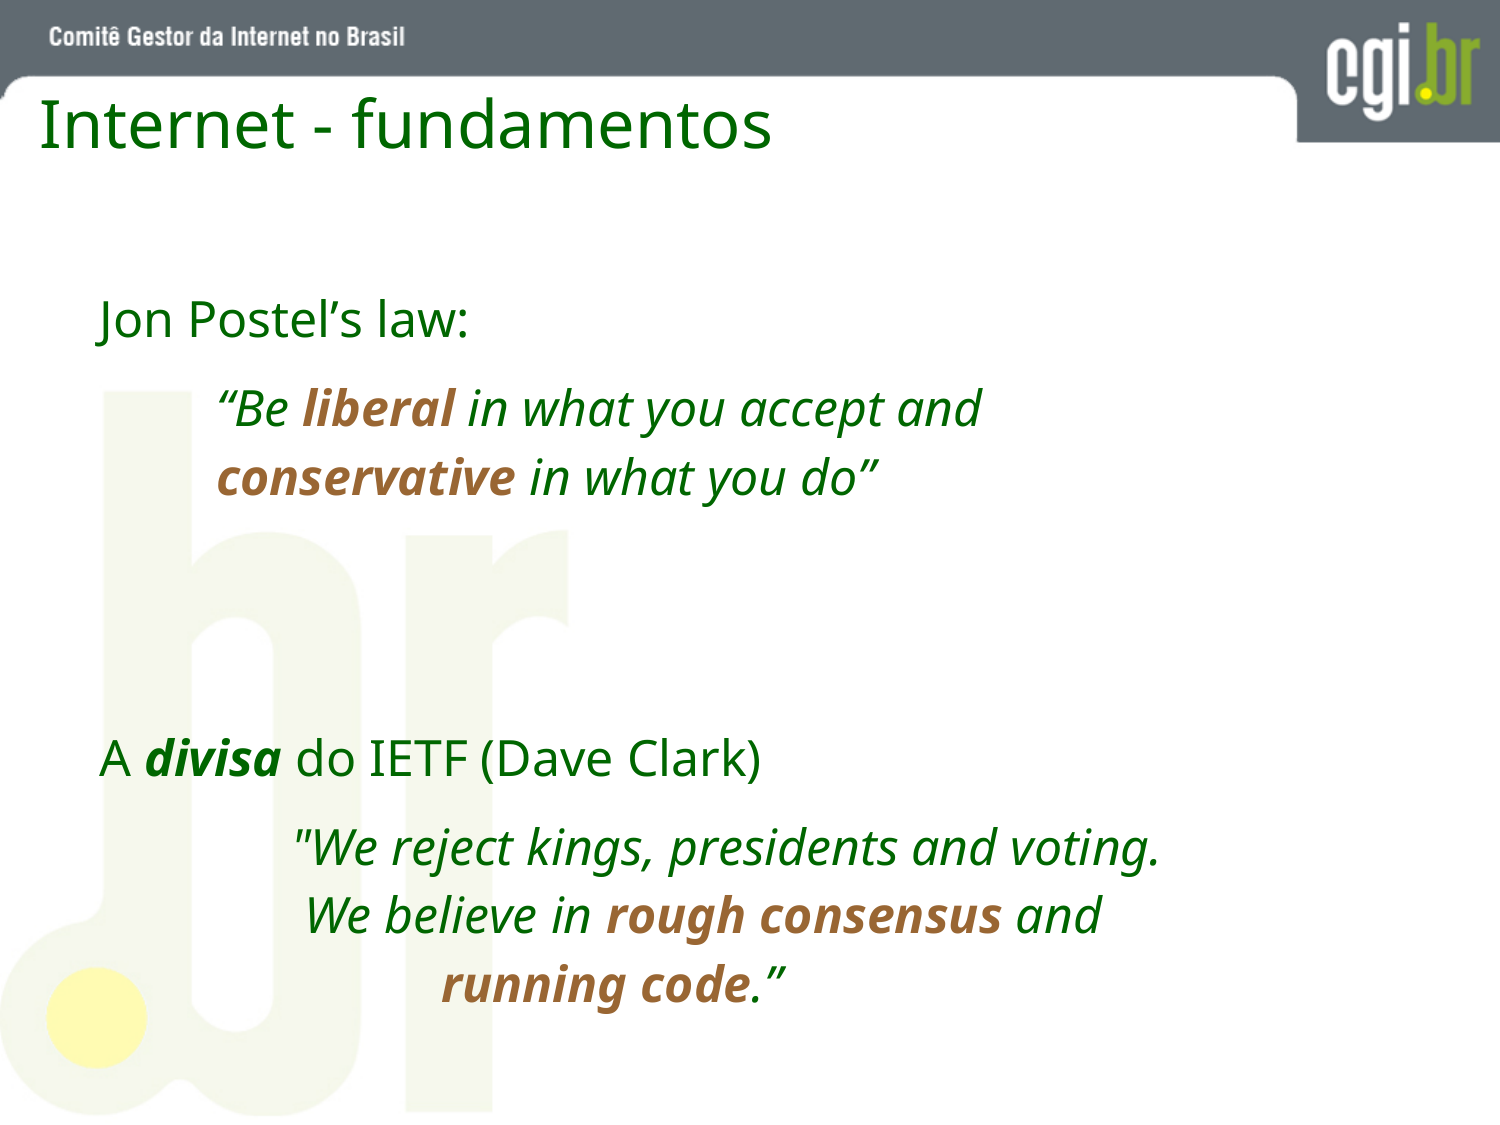

# Internet - fundamentos
Jon Postel’s law:
			“Be liberal in what you accept and
		conservative in what you do”
A divisa do IETF (Dave Clark)
		"We reject kings, presidents and voting.
	 We believe in rough consensus and
			running code.”